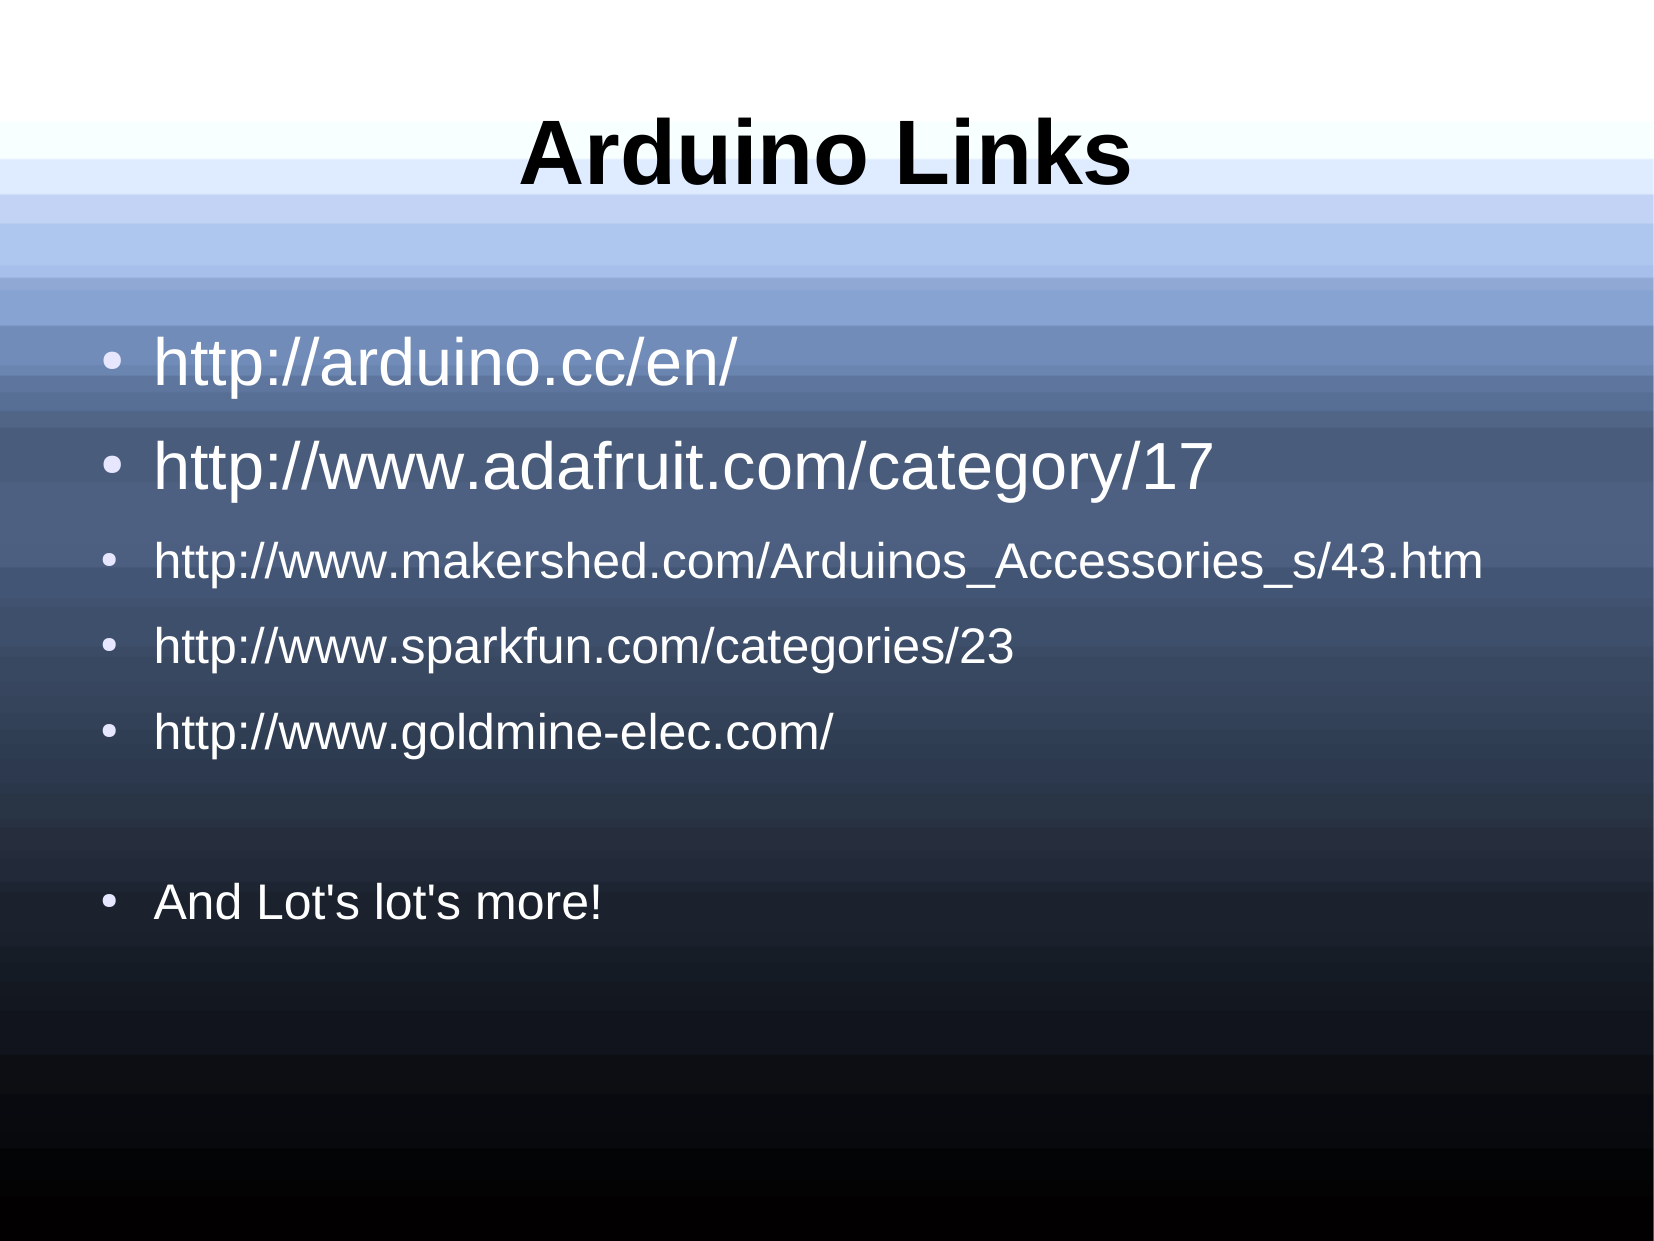

# Arduino Links
http://arduino.cc/en/
http://www.adafruit.com/category/17
http://www.makershed.com/Arduinos_Accessories_s/43.htm
http://www.sparkfun.com/categories/23
http://www.goldmine-elec.com/
And Lot's lot's more!